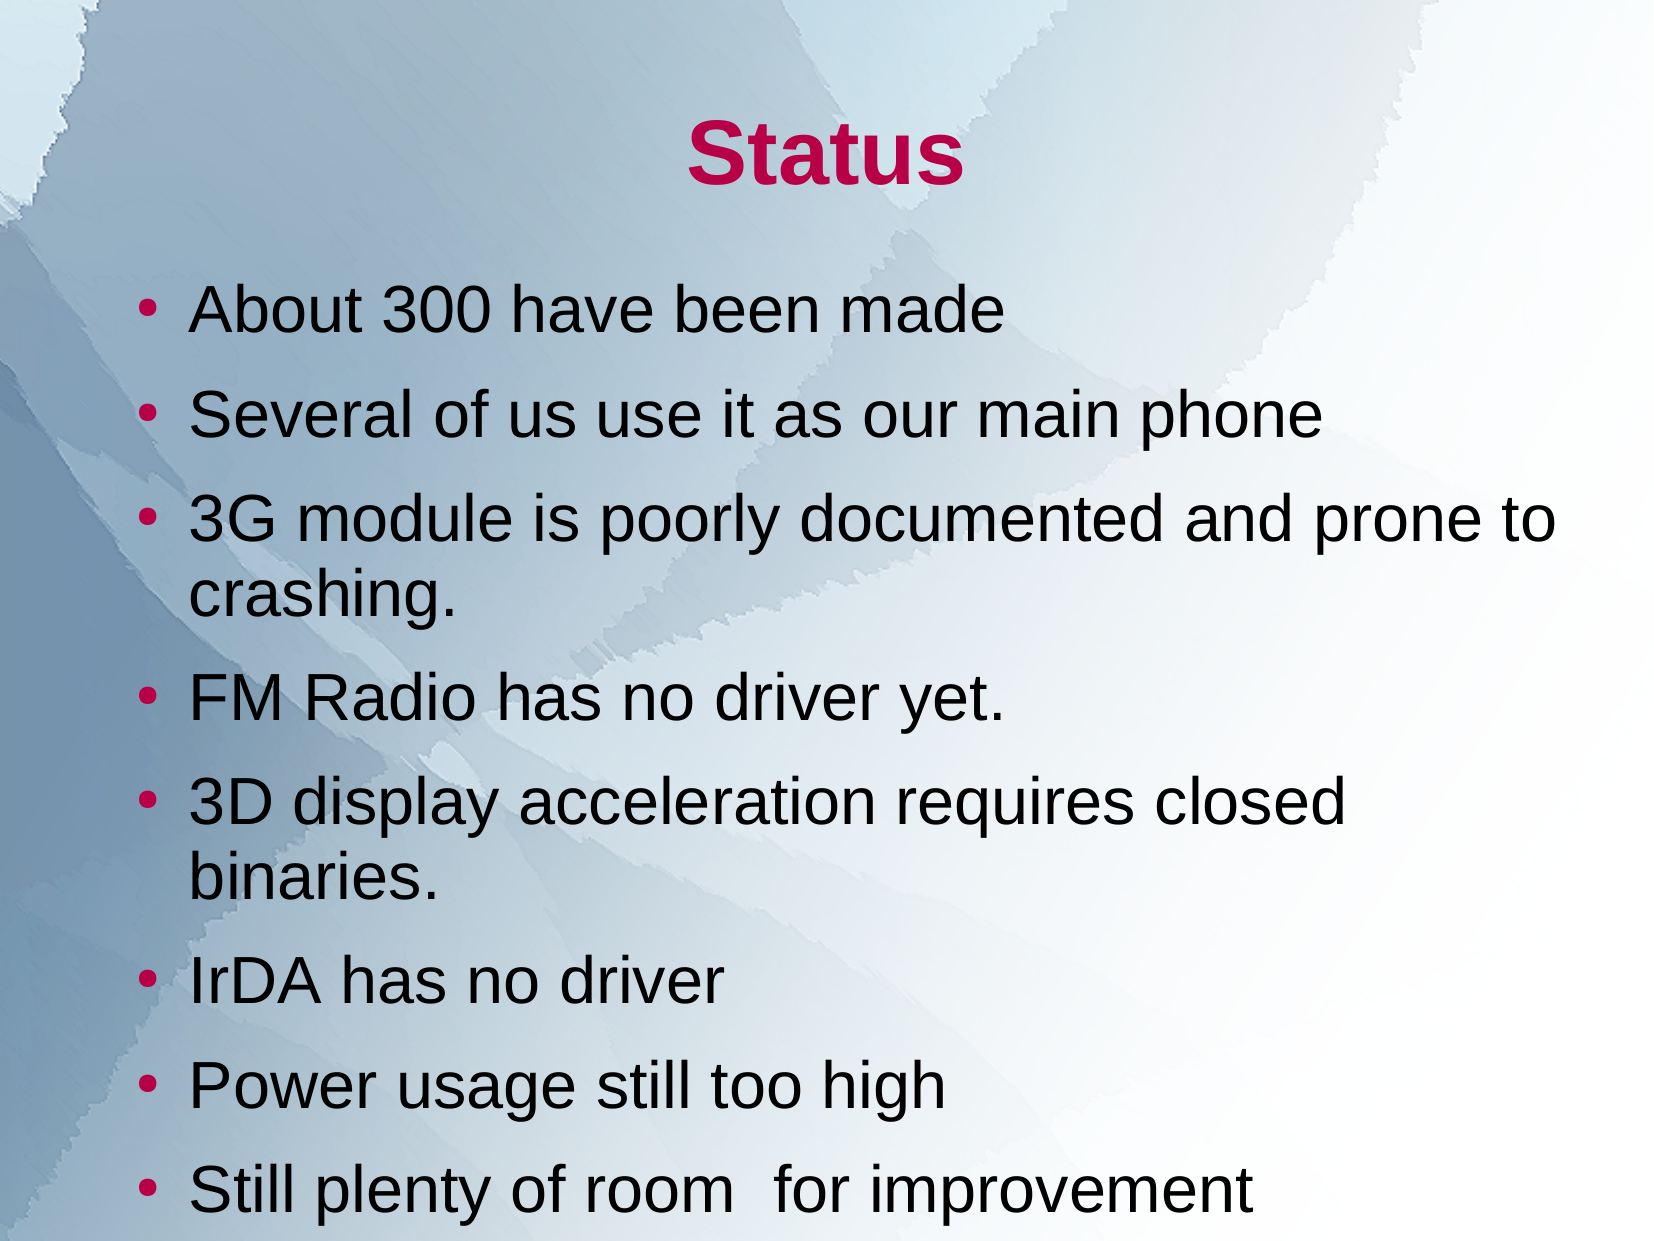

# Status
About 300 have been made
Several of us use it as our main phone
3G module is poorly documented and prone to crashing.
FM Radio has no driver yet.
3D display acceleration requires closed binaries.
IrDA has no driver
Power usage still too high
Still plenty of room for improvement